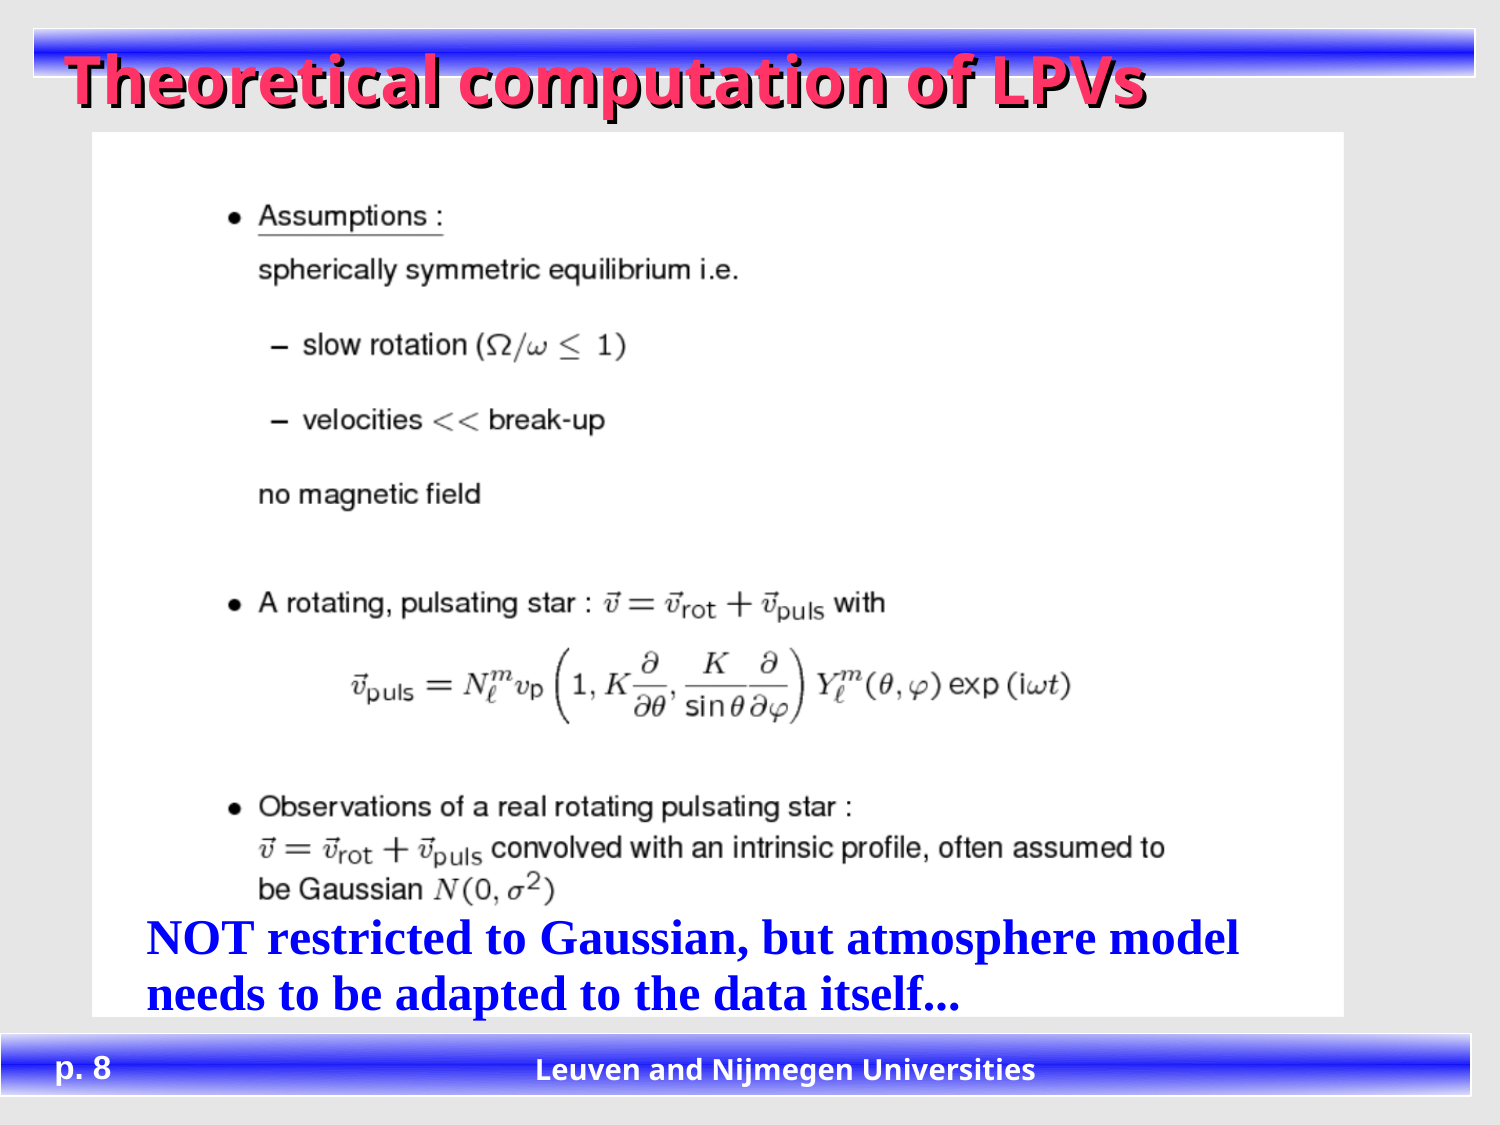

# Theoretical computation of LPVs
NOT restricted to Gaussian, but atmosphere model needs to be adapted to the data itself...